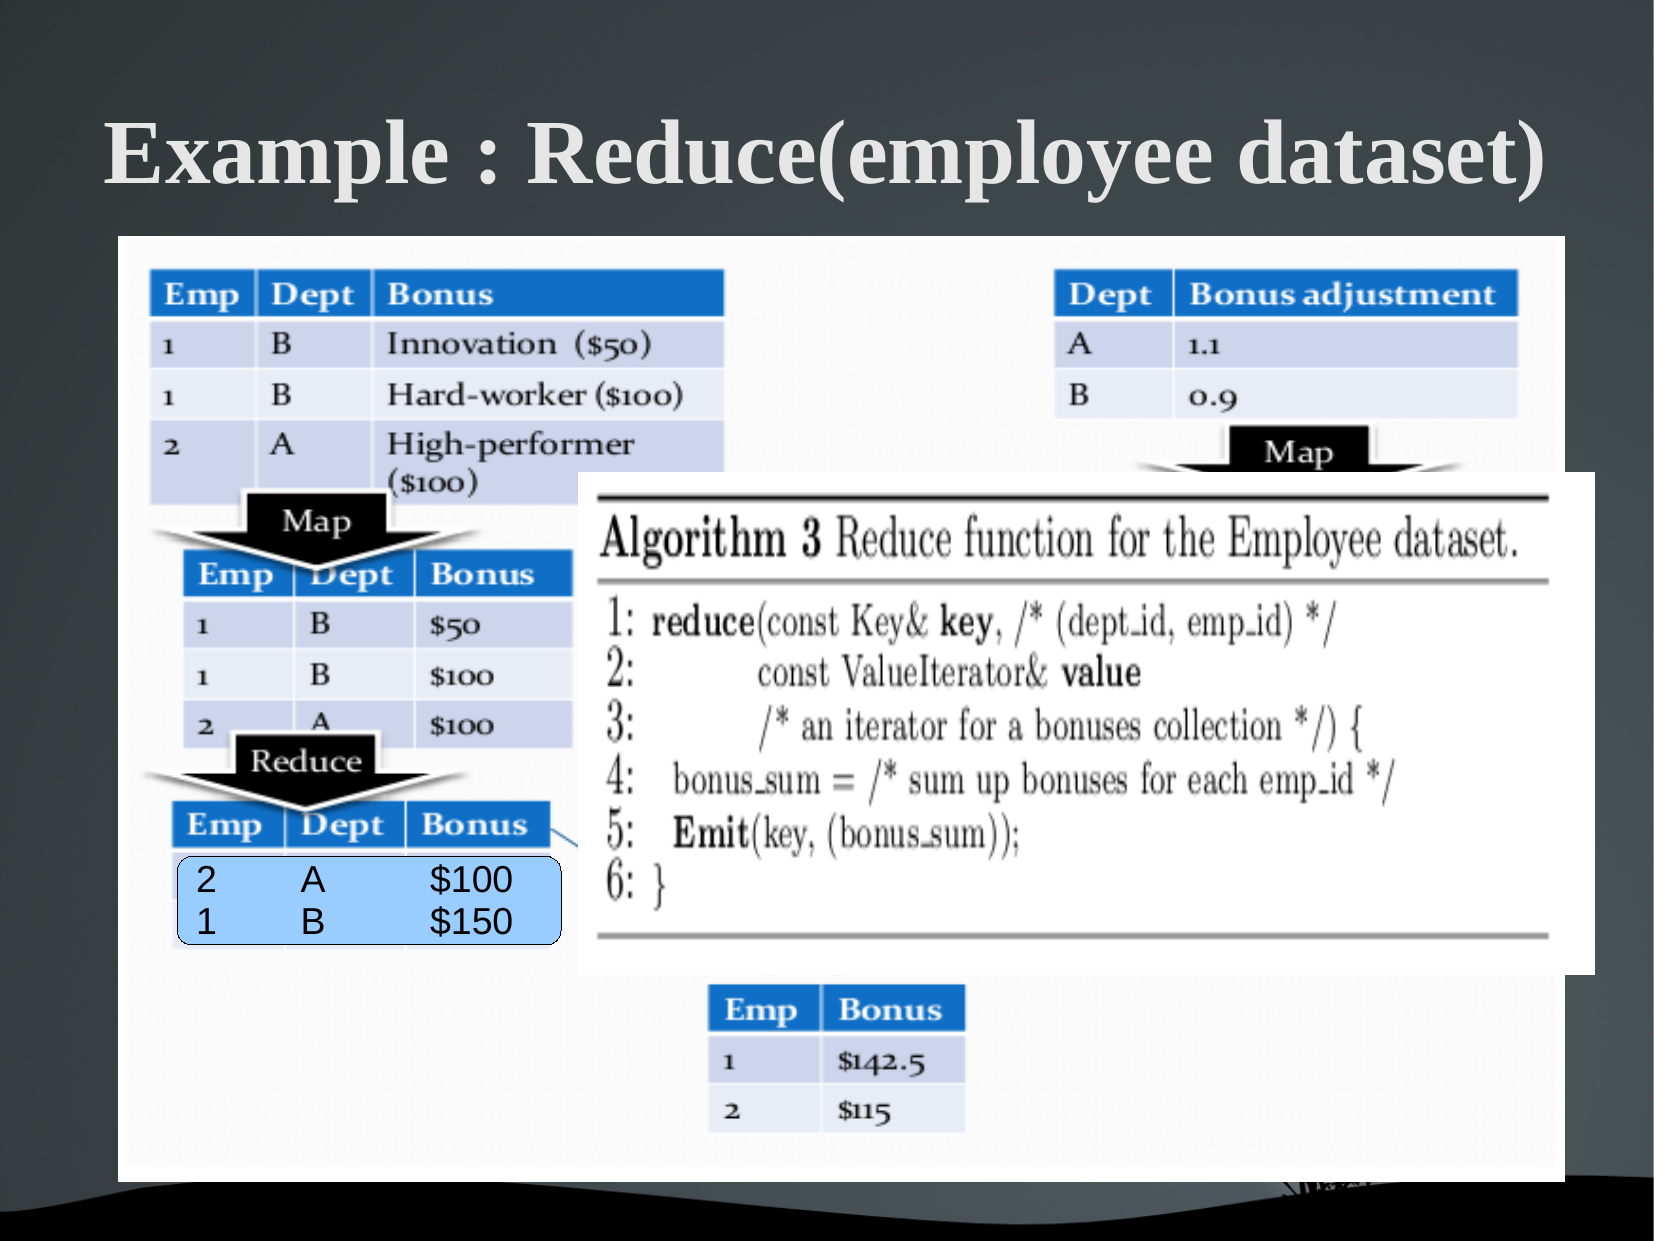

# Example : Reduce(employee dataset)
2 A $100
1 B $150